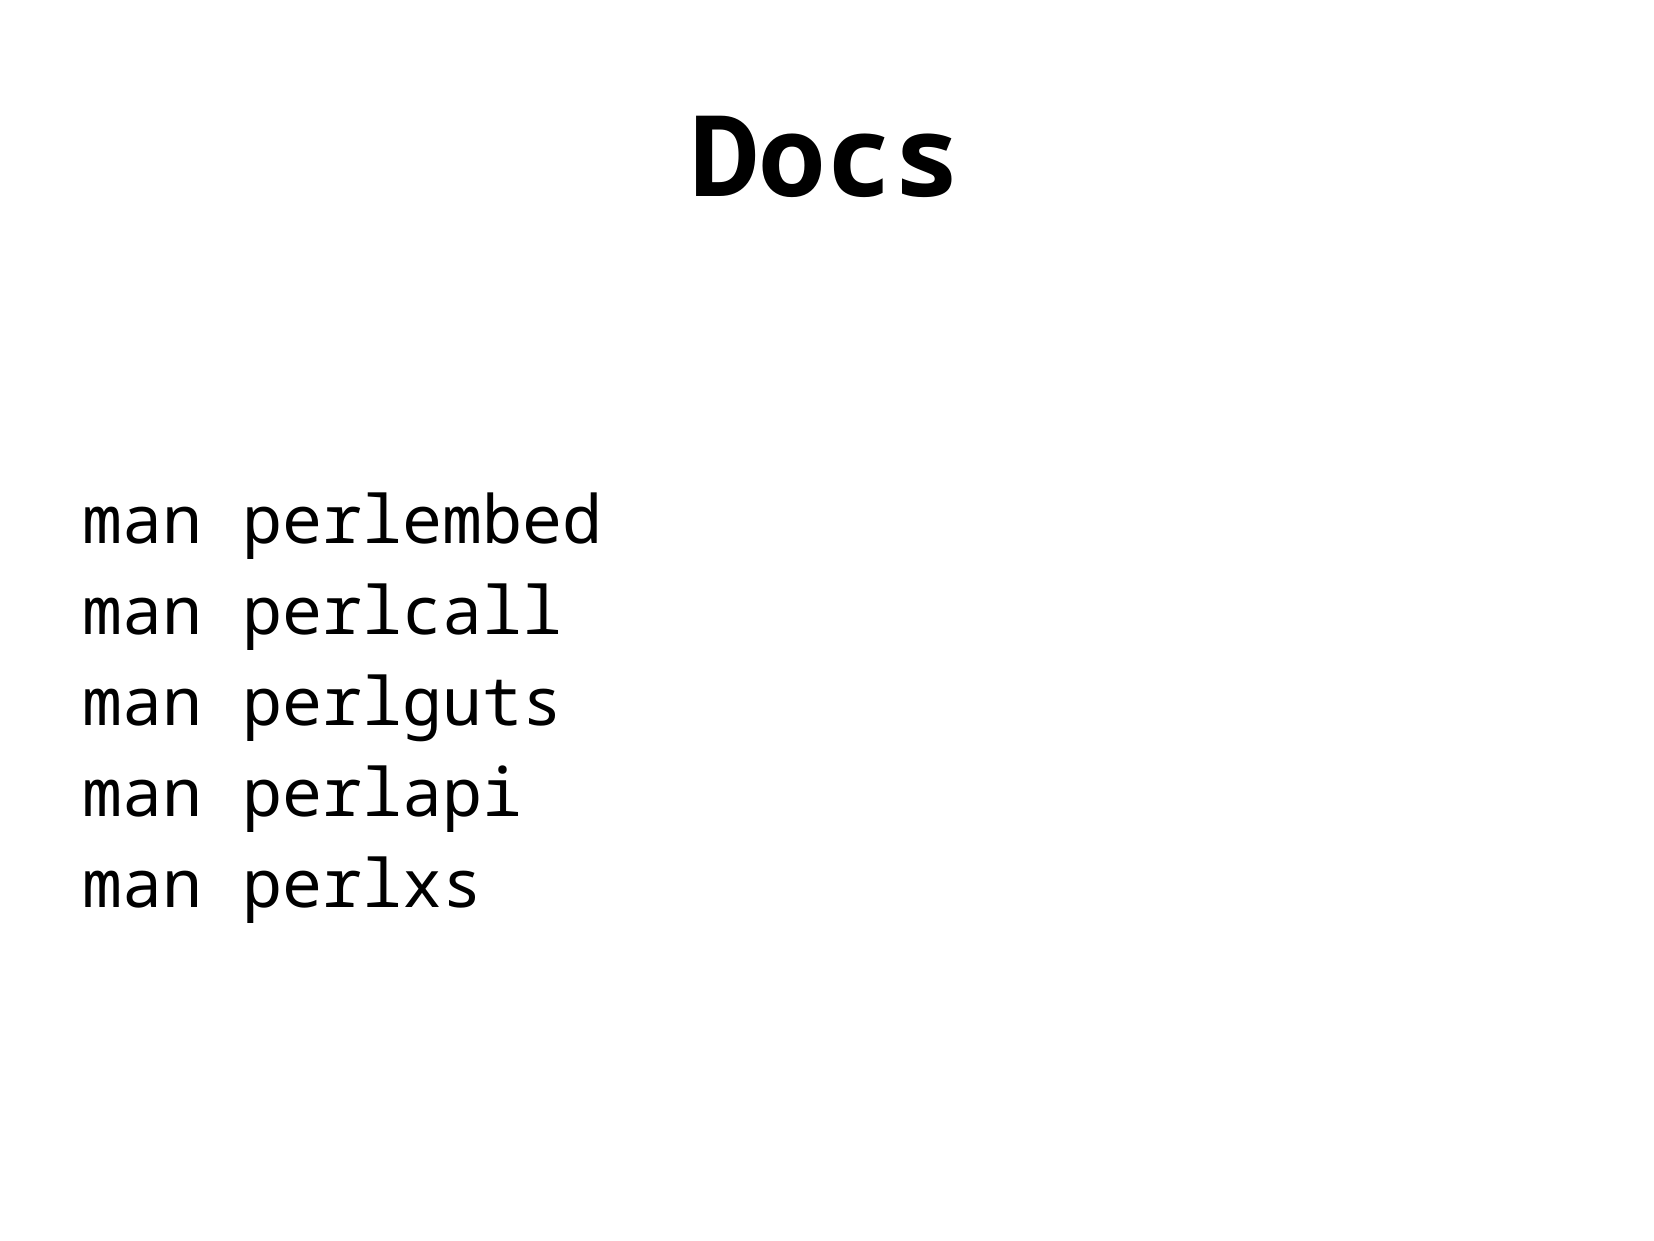

# Docs
man perlembed
man perlcall
man perlguts
man perlapi
man perlxs